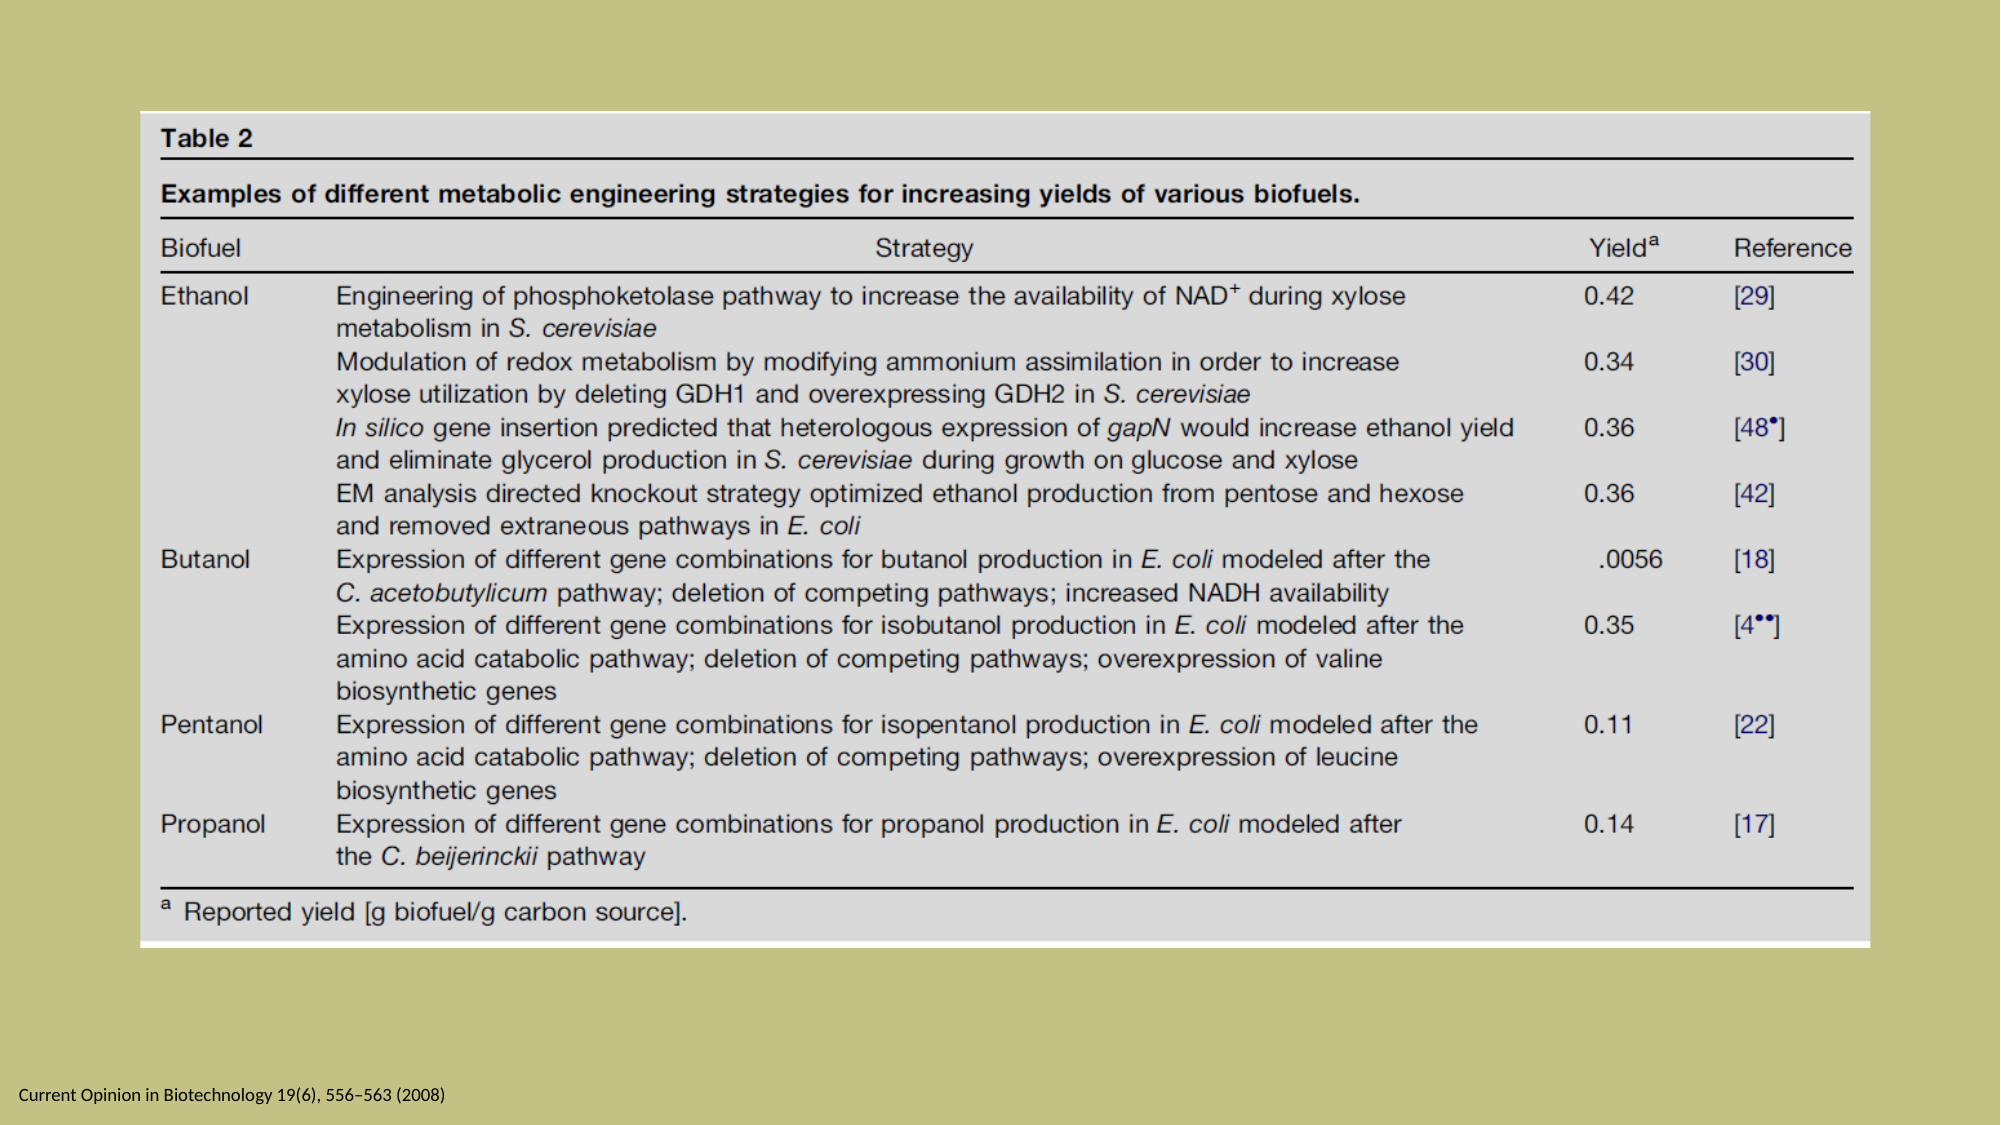

Current Opinion in Biotechnology 19(6), 556–563 (2008)